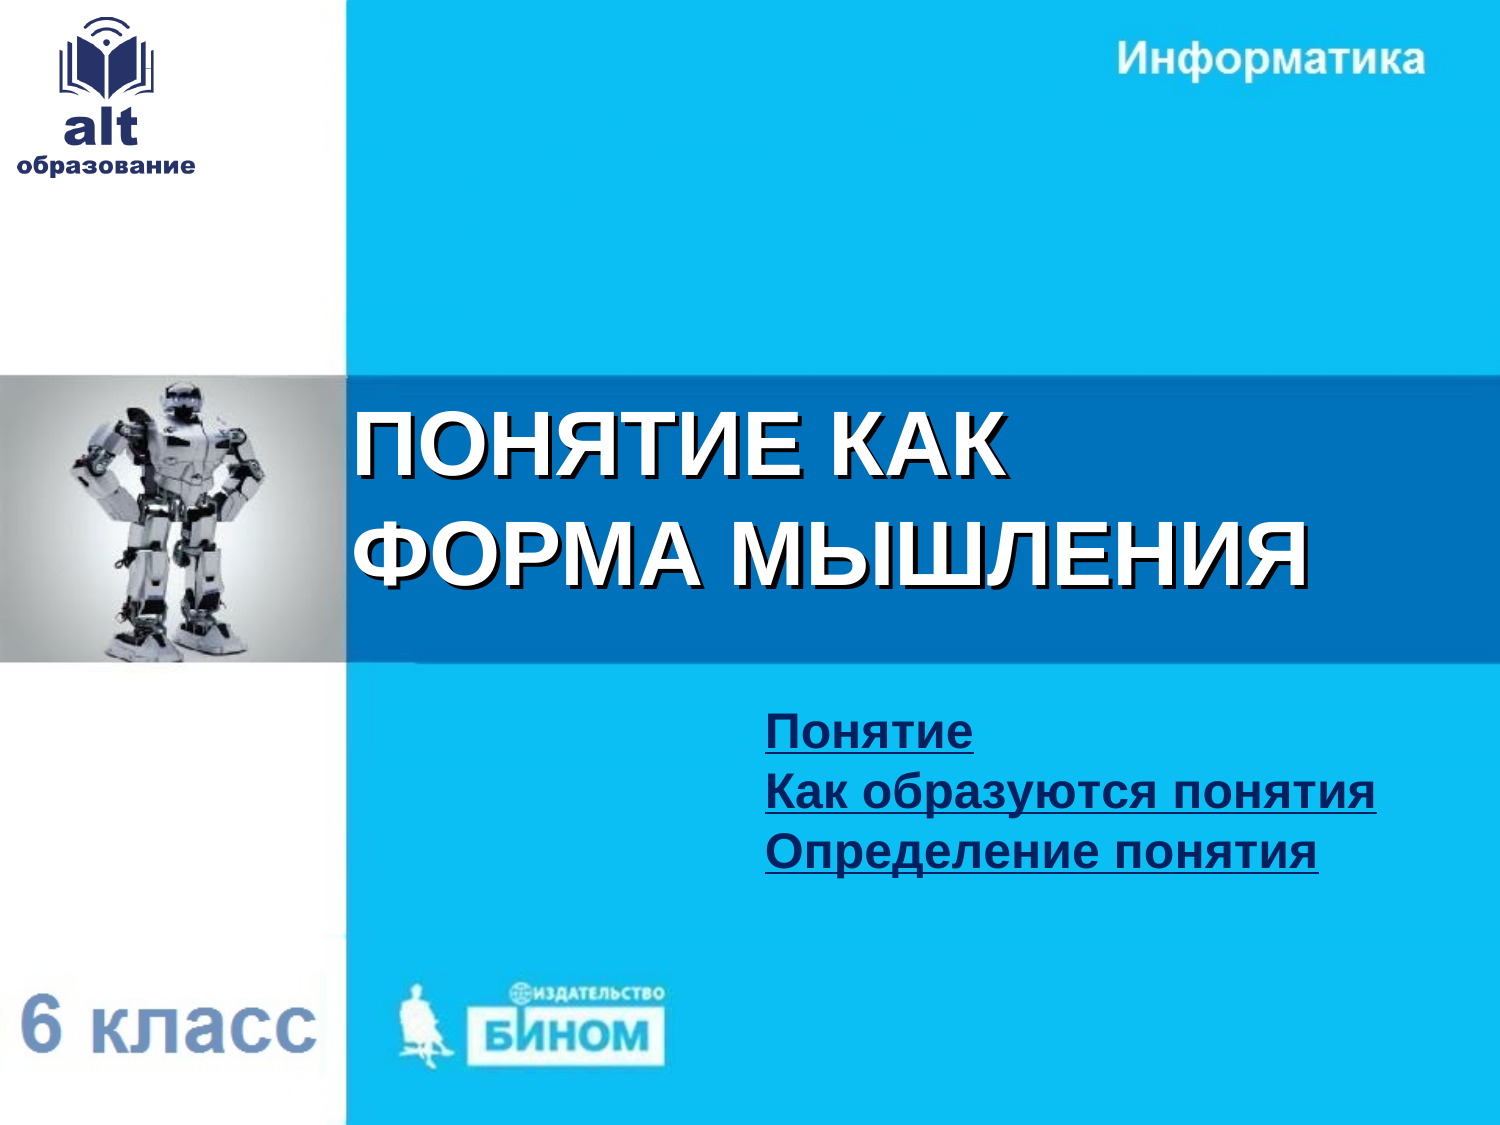

# ПОНЯТИЕ КАК ФОРМА МЫШЛЕНИЯ
Понятие
Как образуются понятия
Определение понятия